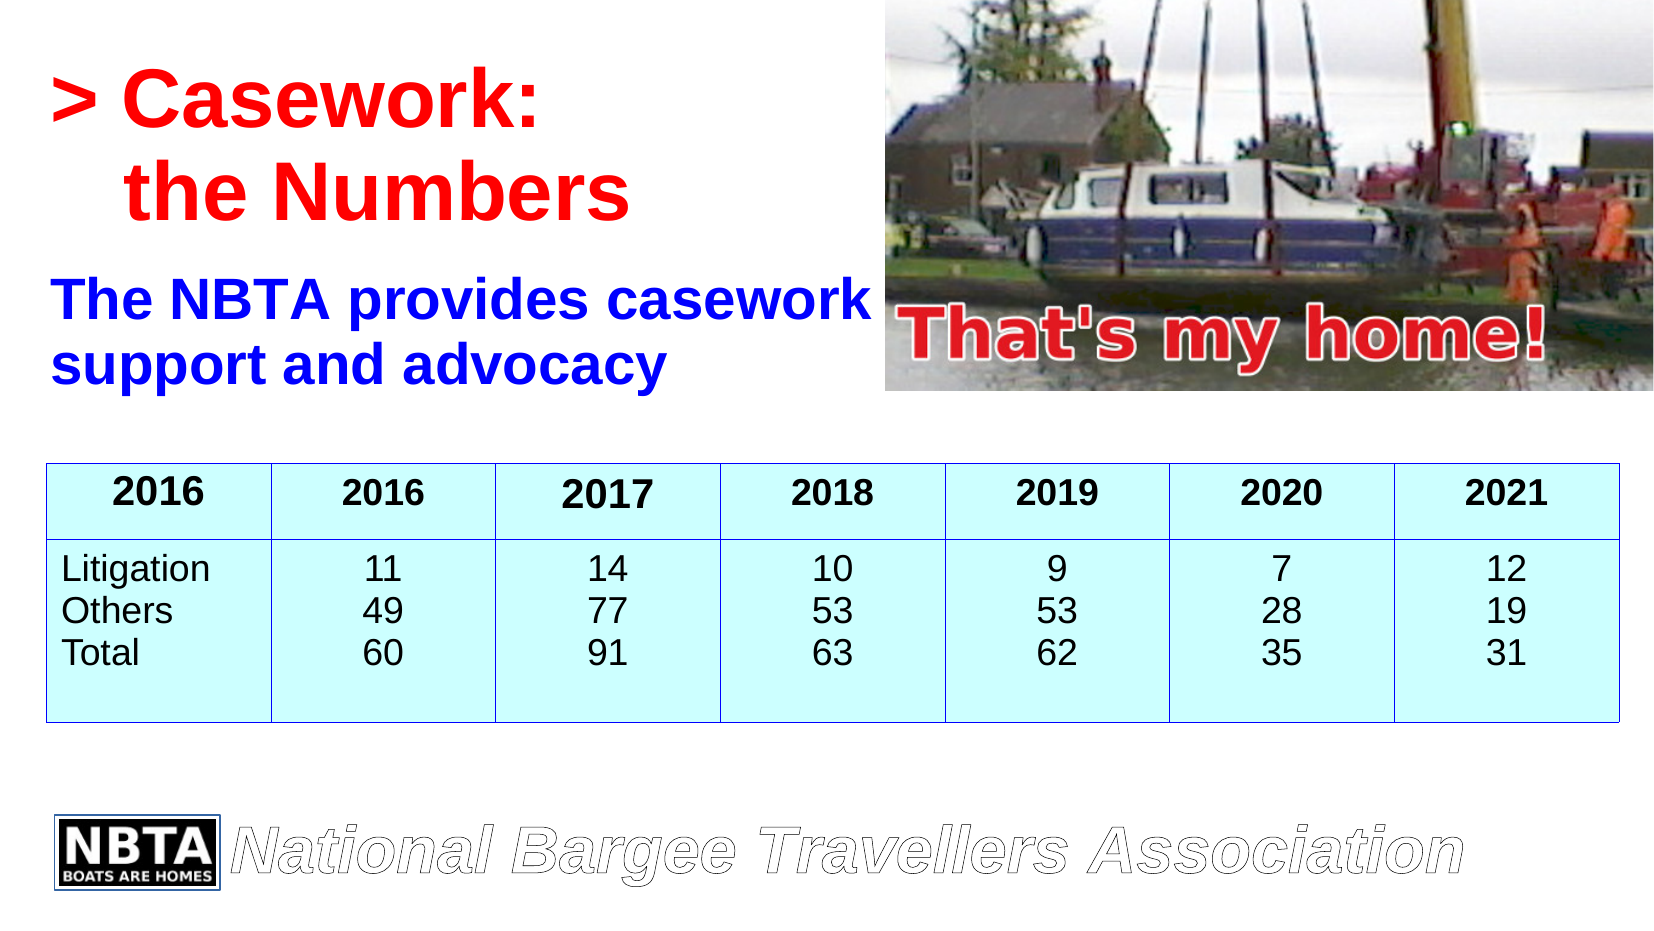

> Casework:
	the Numbers
The NBTA provides casework support and advocacy
| 2016 | 2016 | 2017 | 2018 | 2019 | 2020 | 2021 |
| --- | --- | --- | --- | --- | --- | --- |
| Litigation Others Total | 11 49 60 | 14 77 91 | 10 53 63 | 9 53 62 | 7 28 35 | 12 19 31 |
National Bargee Travellers Association